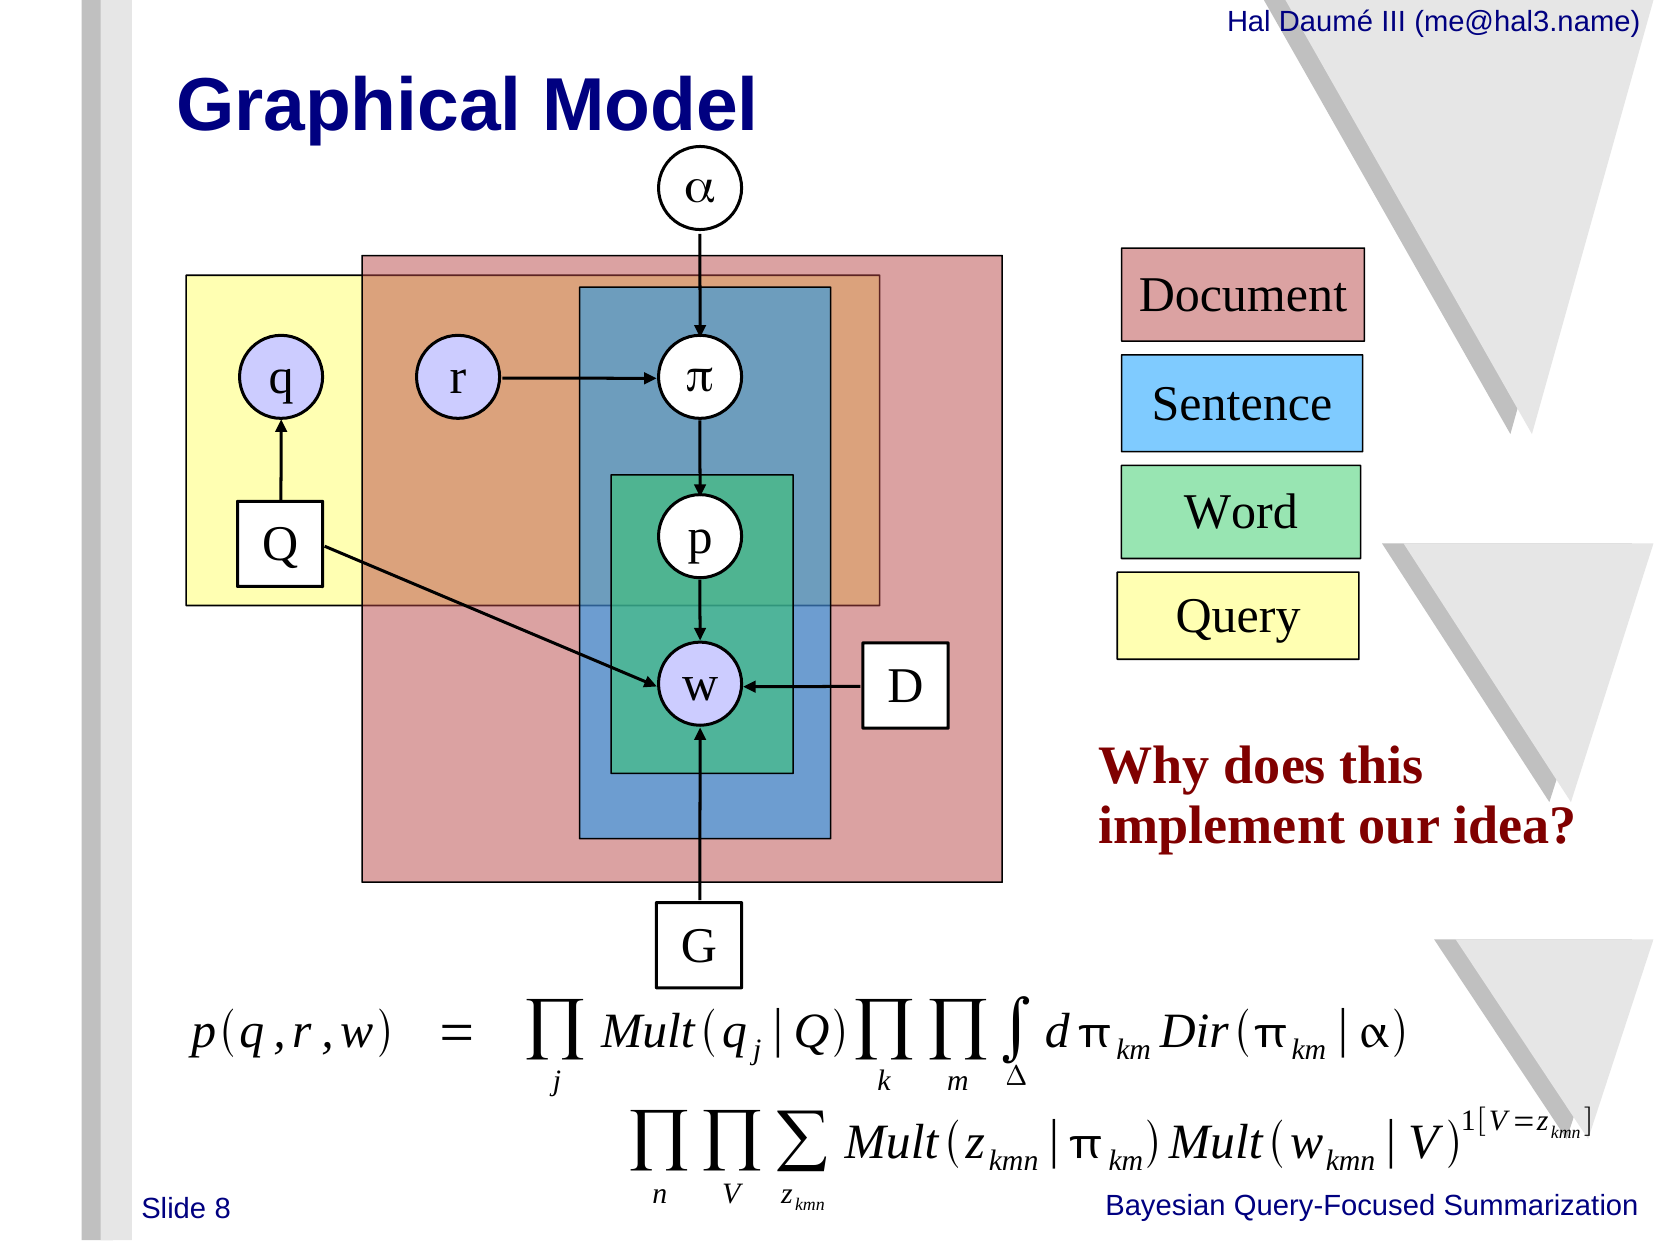

# Graphical Model

Document
q
r

Sentence
Word
p
Q
Query
w
D
Why does this
implement our idea?
G